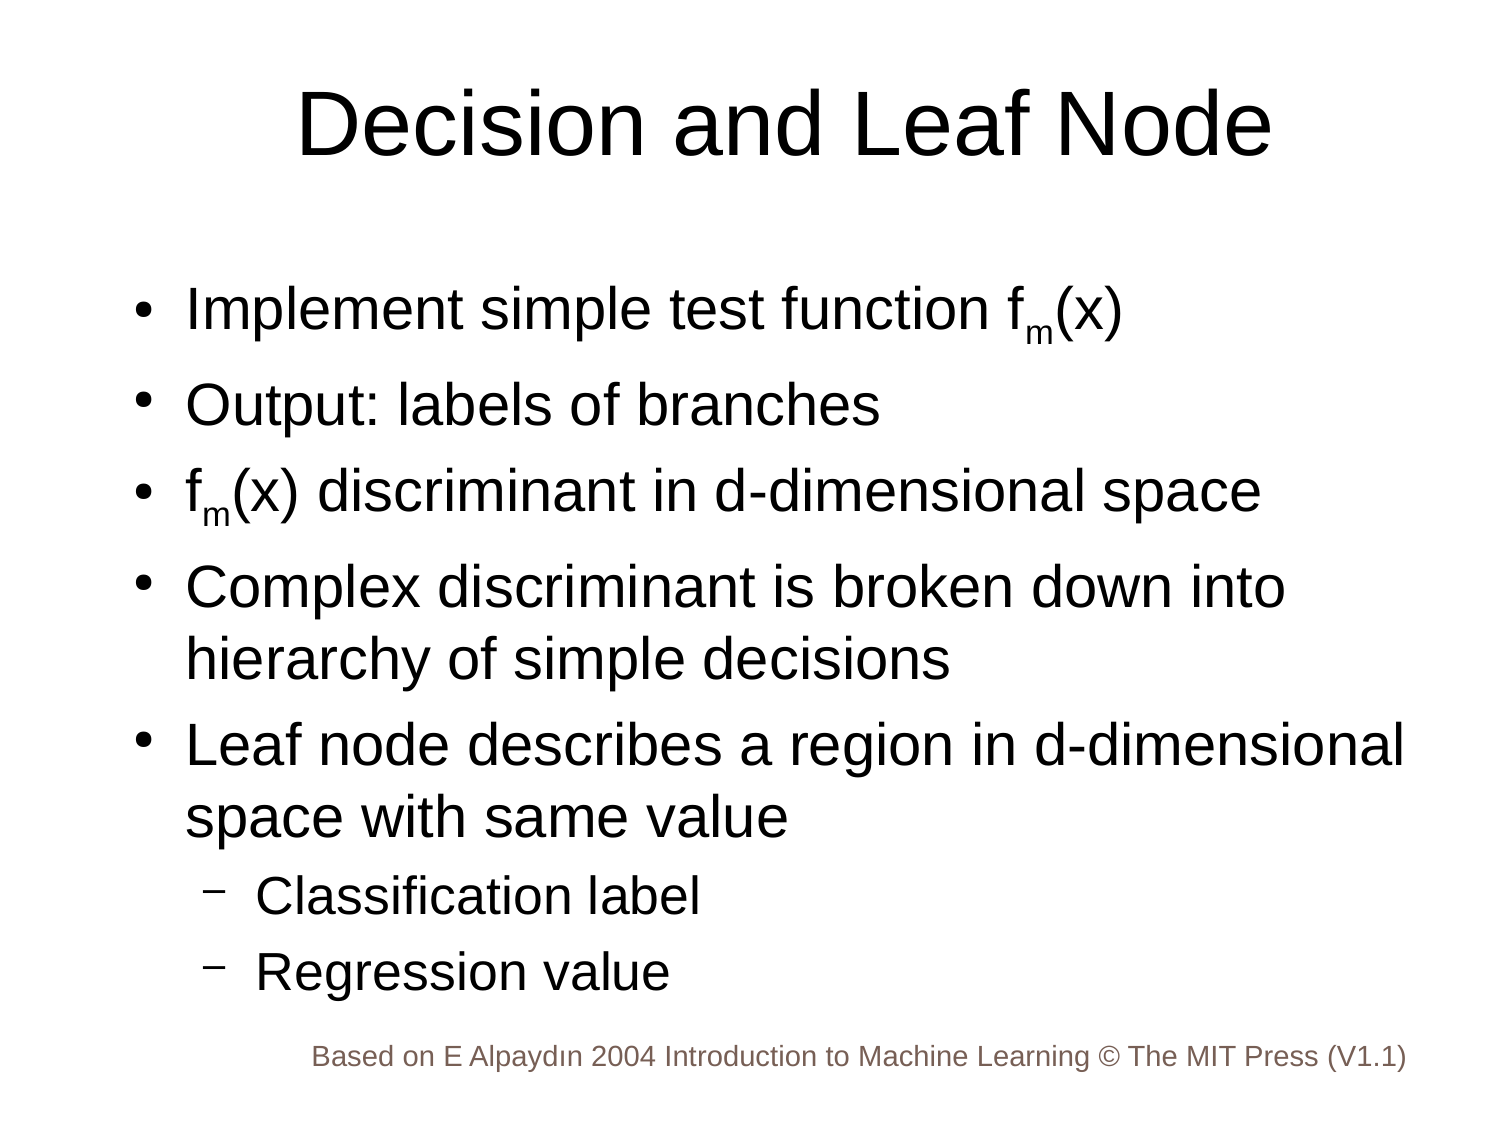

# Decision and Leaf Node
Implement simple test function fm(x)
Output: labels of branches
fm(x) discriminant in d-dimensional space
Complex discriminant is broken down into hierarchy of simple decisions
Leaf node describes a region in d-dimensional space with same value
Classification label
Regression value
Based on E Alpaydın 2004 Introduction to Machine Learning © The MIT Press (V1.1)